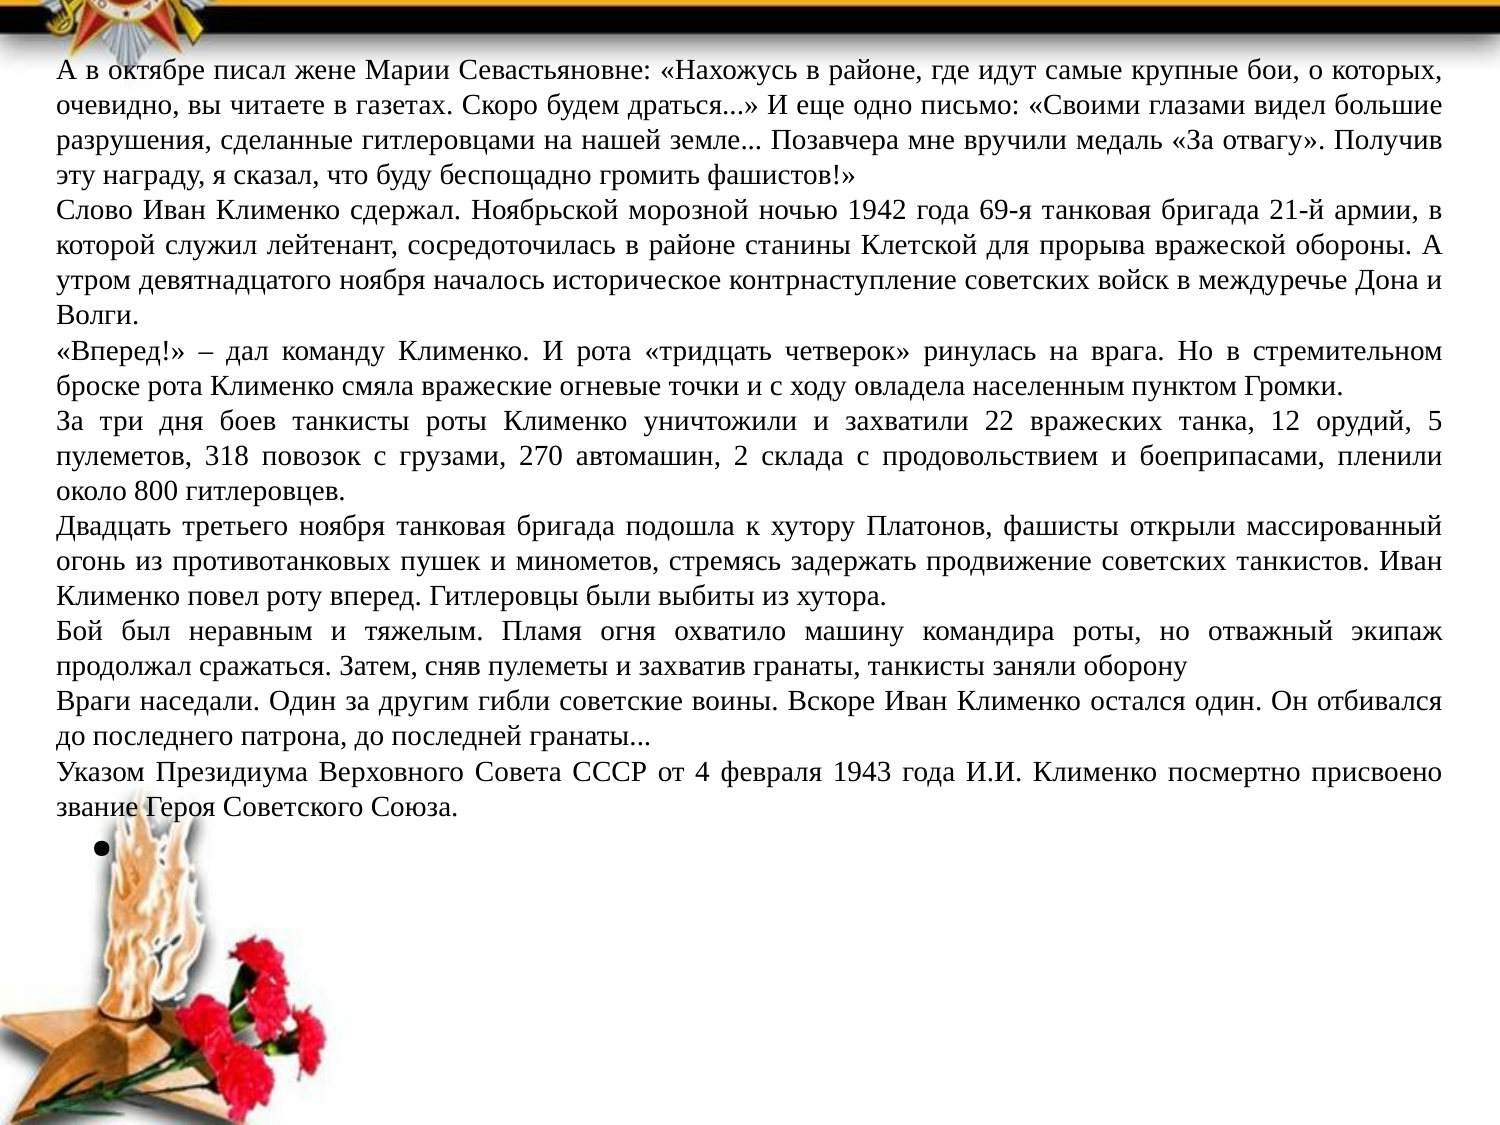

А в октябре писал жене Марии Севастьяновне: «Нахожусь в районе, где идут самые крупные бои, о которых, очевидно, вы читаете в газетах. Скоро будем драться...» И еще одно письмо: «Своими глазами видел большие разрушения, сделанные гитлеровцами на нашей земле... Позавчера мне вручили медаль «За отвагу». Получив эту награду, я сказал, что буду беспощадно громить фашистов!»
Слово Иван Клименко сдержал. Ноябрьской морозной ночью 1942 года 69-я танковая бригада 21-й армии, в которой служил лейтенант, сосредоточилась в районе станины Клетской для прорыва вражеской обороны. А утром девятнадцатого ноября началось историческое контрнаступление советских войск в междуречье Дона и Волги.
«Вперед!» – дал команду Клименко. И рота «тридцать четверок» ринулась на врага. Но в стремительном броске рота Клименко смяла вражеские огневые точки и с ходу овладела населенным пунктом Громки.
За три дня боев танкисты роты Клименко уничтожили и захватили 22 вражеских танка, 12 орудий, 5 пулеметов, 318 повозок с грузами, 270 автомашин, 2 склада с продовольствием и боеприпасами, пленили около 800 гитлеровцев.
Двадцать третьего ноября танковая бригада подошла к хутору Платонов, фашисты открыли массированный огонь из противотанковых пушек и минометов, стремясь задержать продвижение советских танкистов. Иван Клименко повел роту вперед. Гитлеровцы были выбиты из хутора.
Бой был неравным и тяжелым. Пламя огня охватило машину командира роты, но отважный экипаж продолжал сражаться. Затем, сняв пулеметы и захватив гранаты, танкисты заняли оборону
Враги наседали. Один за другим гибли советские воины. Вскоре Иван Клименко остался один. Он отбивался до последнего патрона, до последней гранаты...
Указом Президиума Верховного Совета СССР от 4 февраля 1943 года И.И. Клименко посмертно присвоено звание Героя Советского Союза.
#